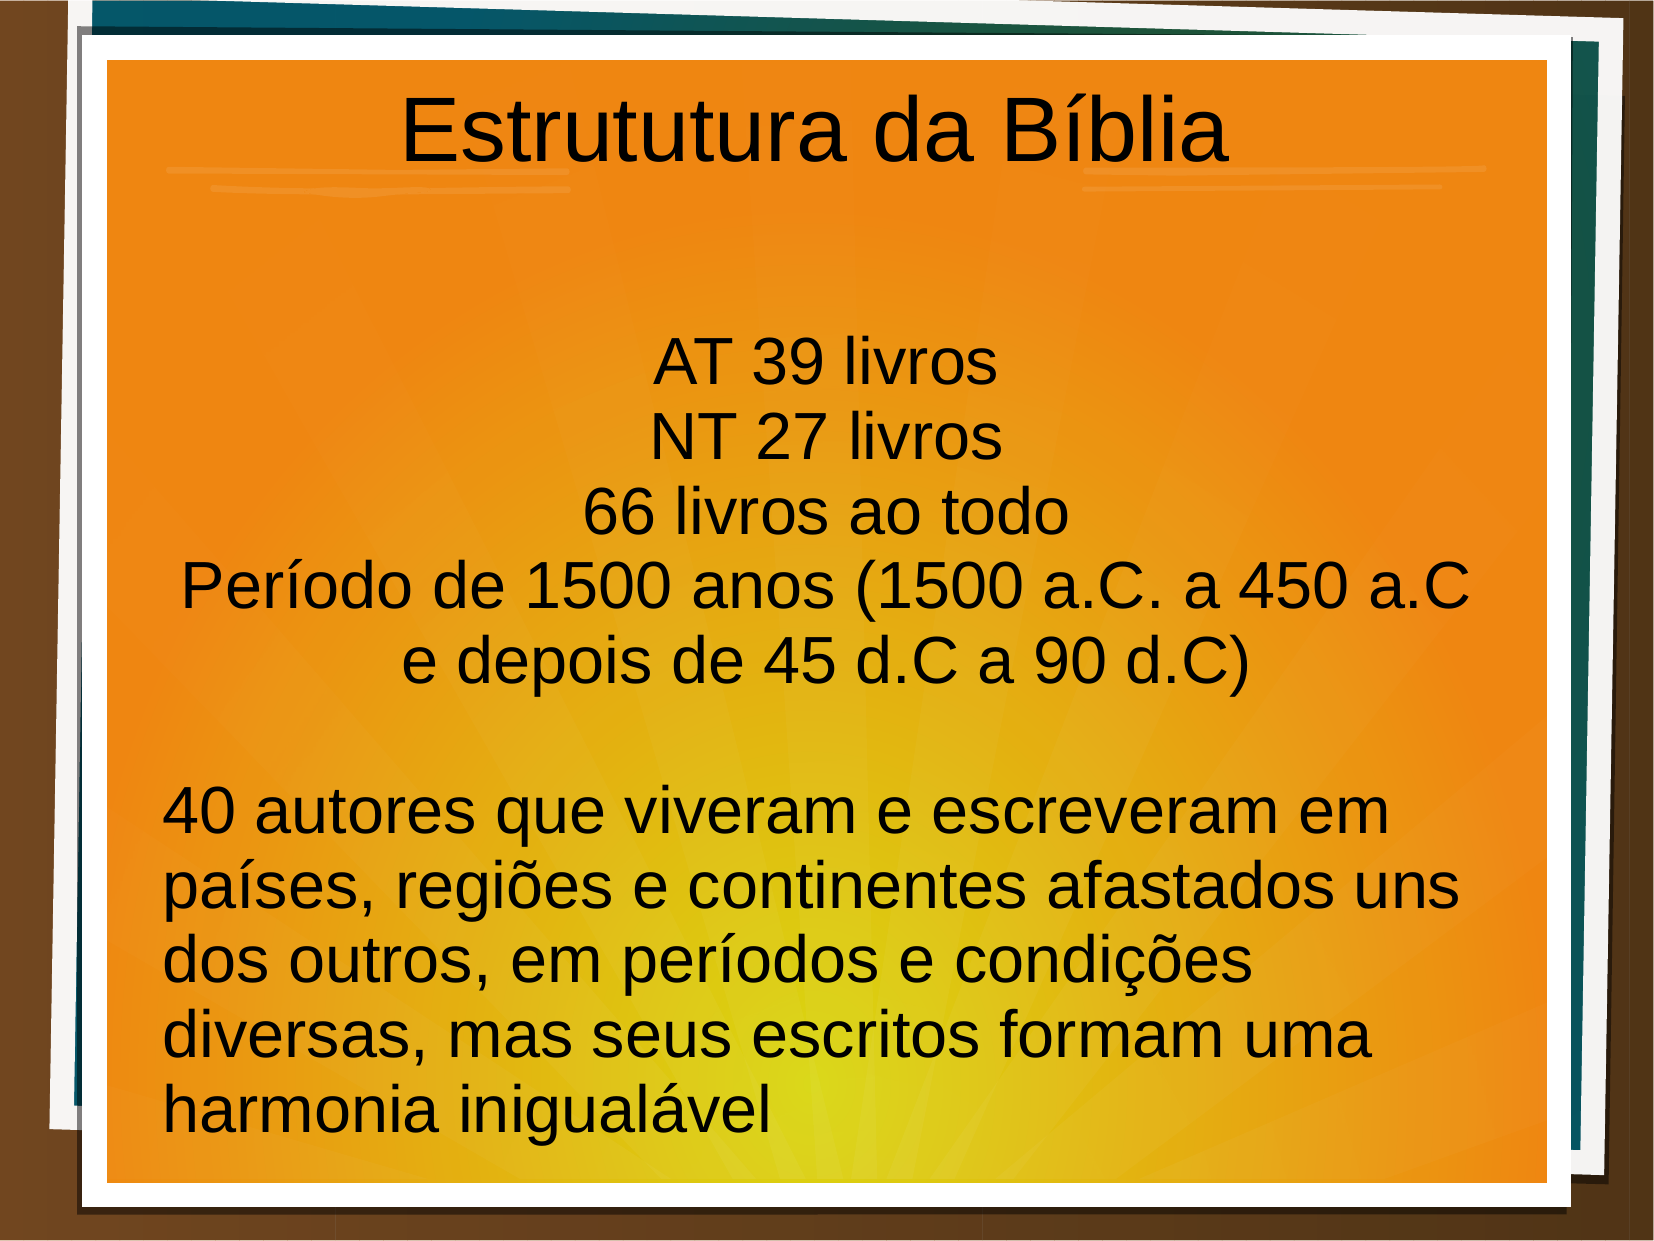

# Estrututura da Bíblia
AT 39 livros
NT 27 livros
66 livros ao todo
Período de 1500 anos (1500 a.C. a 450 a.C e depois de 45 d.C a 90 d.C)
40 autores que viveram e escreveram em países, regiões e continentes afastados uns dos outros, em períodos e condições diversas, mas seus escritos formam uma harmonia inigualável